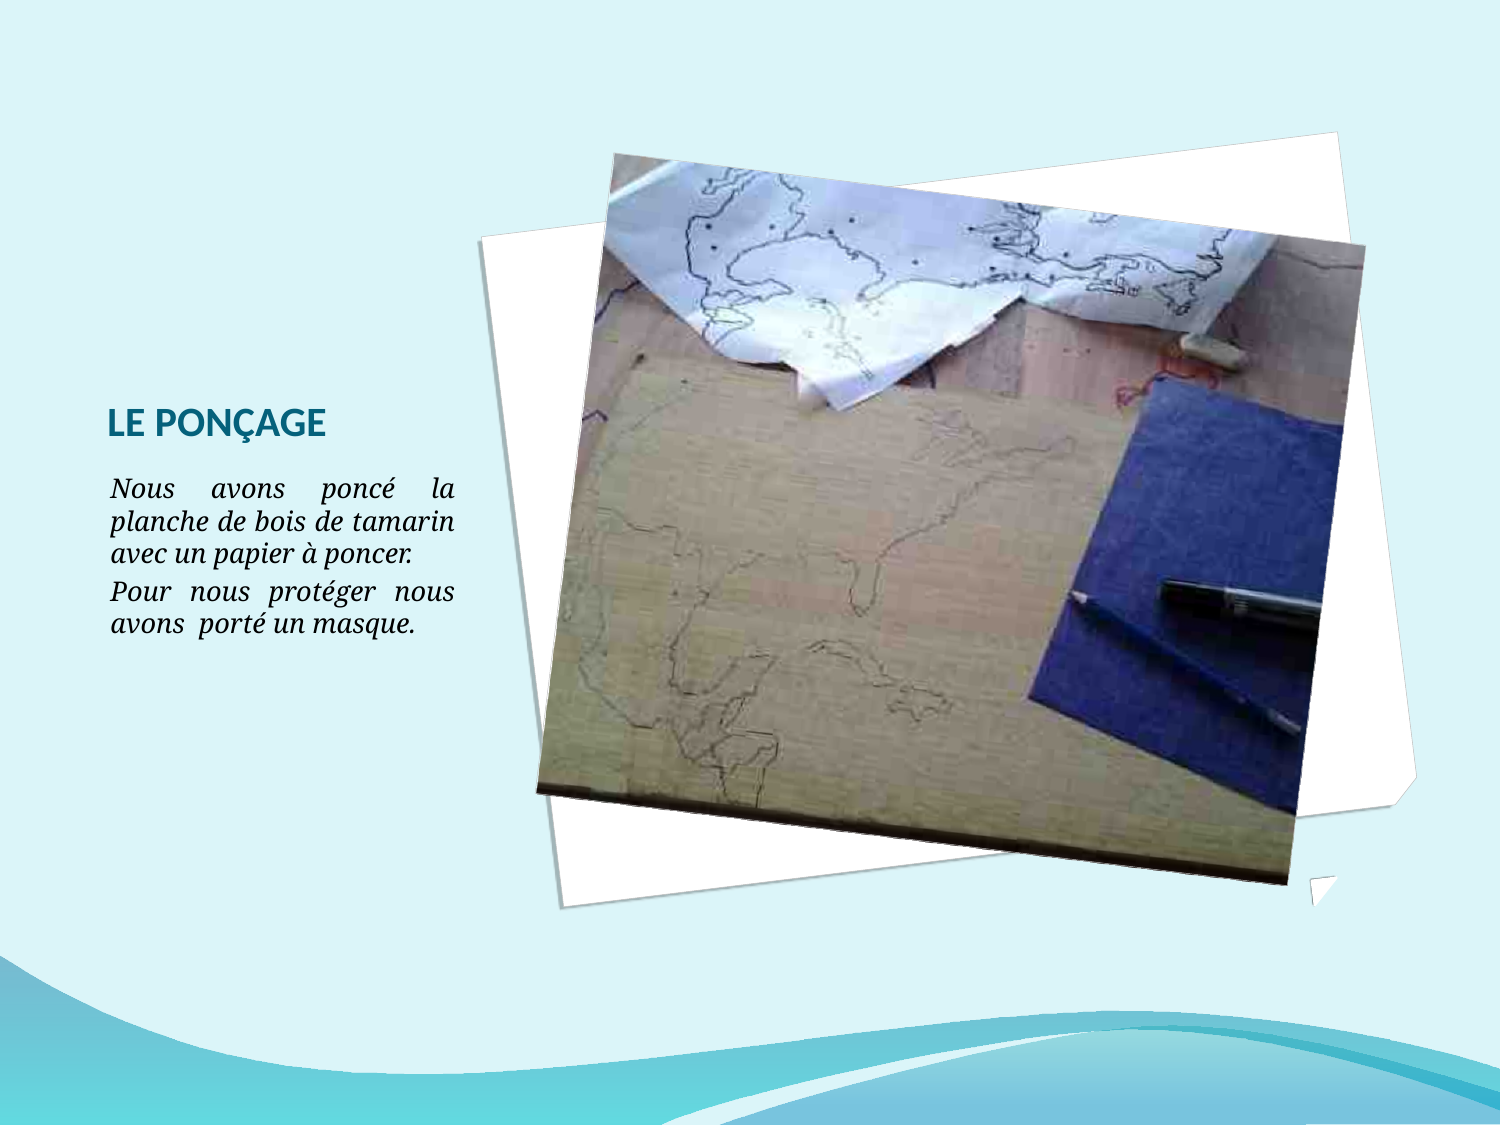

# LE PONÇAGE
Nous avons poncé la planche de bois de tamarin avec un papier à poncer.
Pour nous protéger nous avons porté un masque.